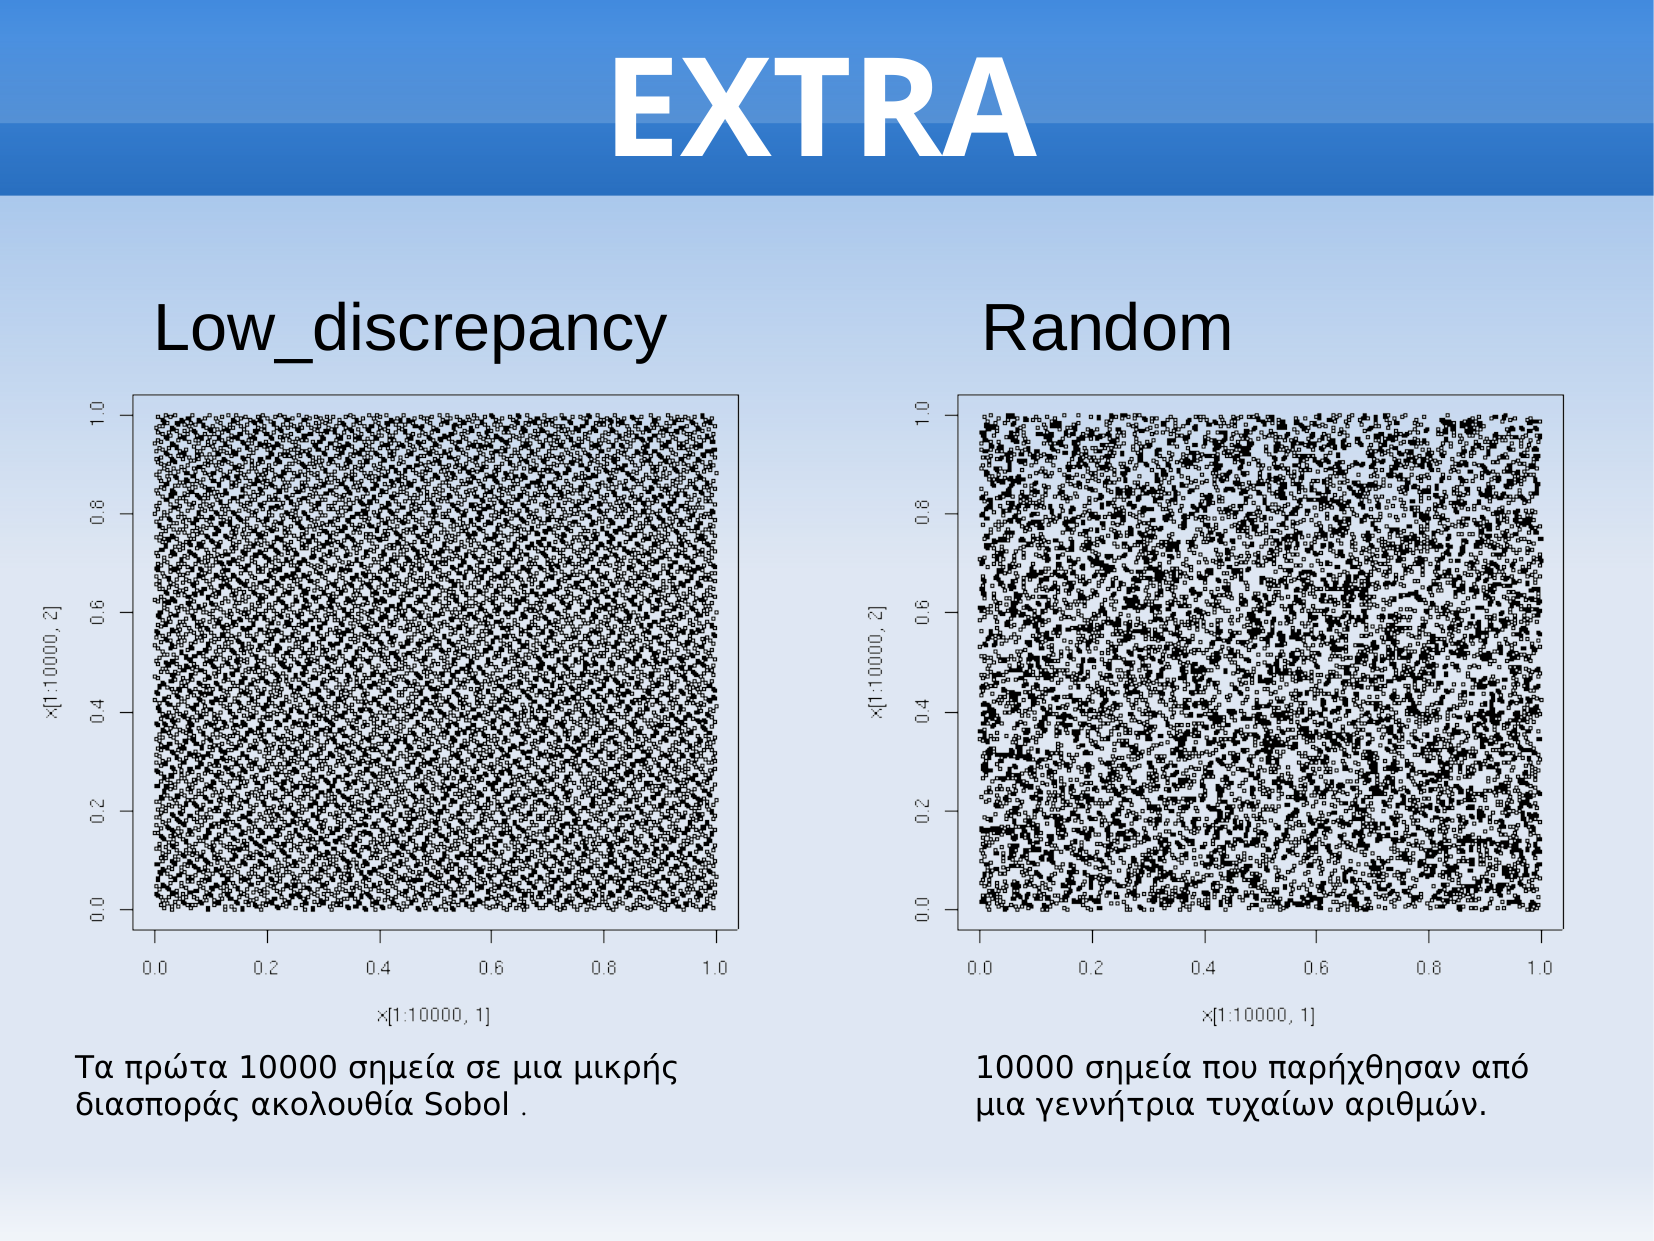

# EXTRA
Low_discrepancy Random
Τα πρώτα 10000 σημεία σε μια μικρής διασποράς ακολουθία Sobol .
10000 σημεία που παρήχθησαν από μια γεννήτρια τυχαίων αριθμών.